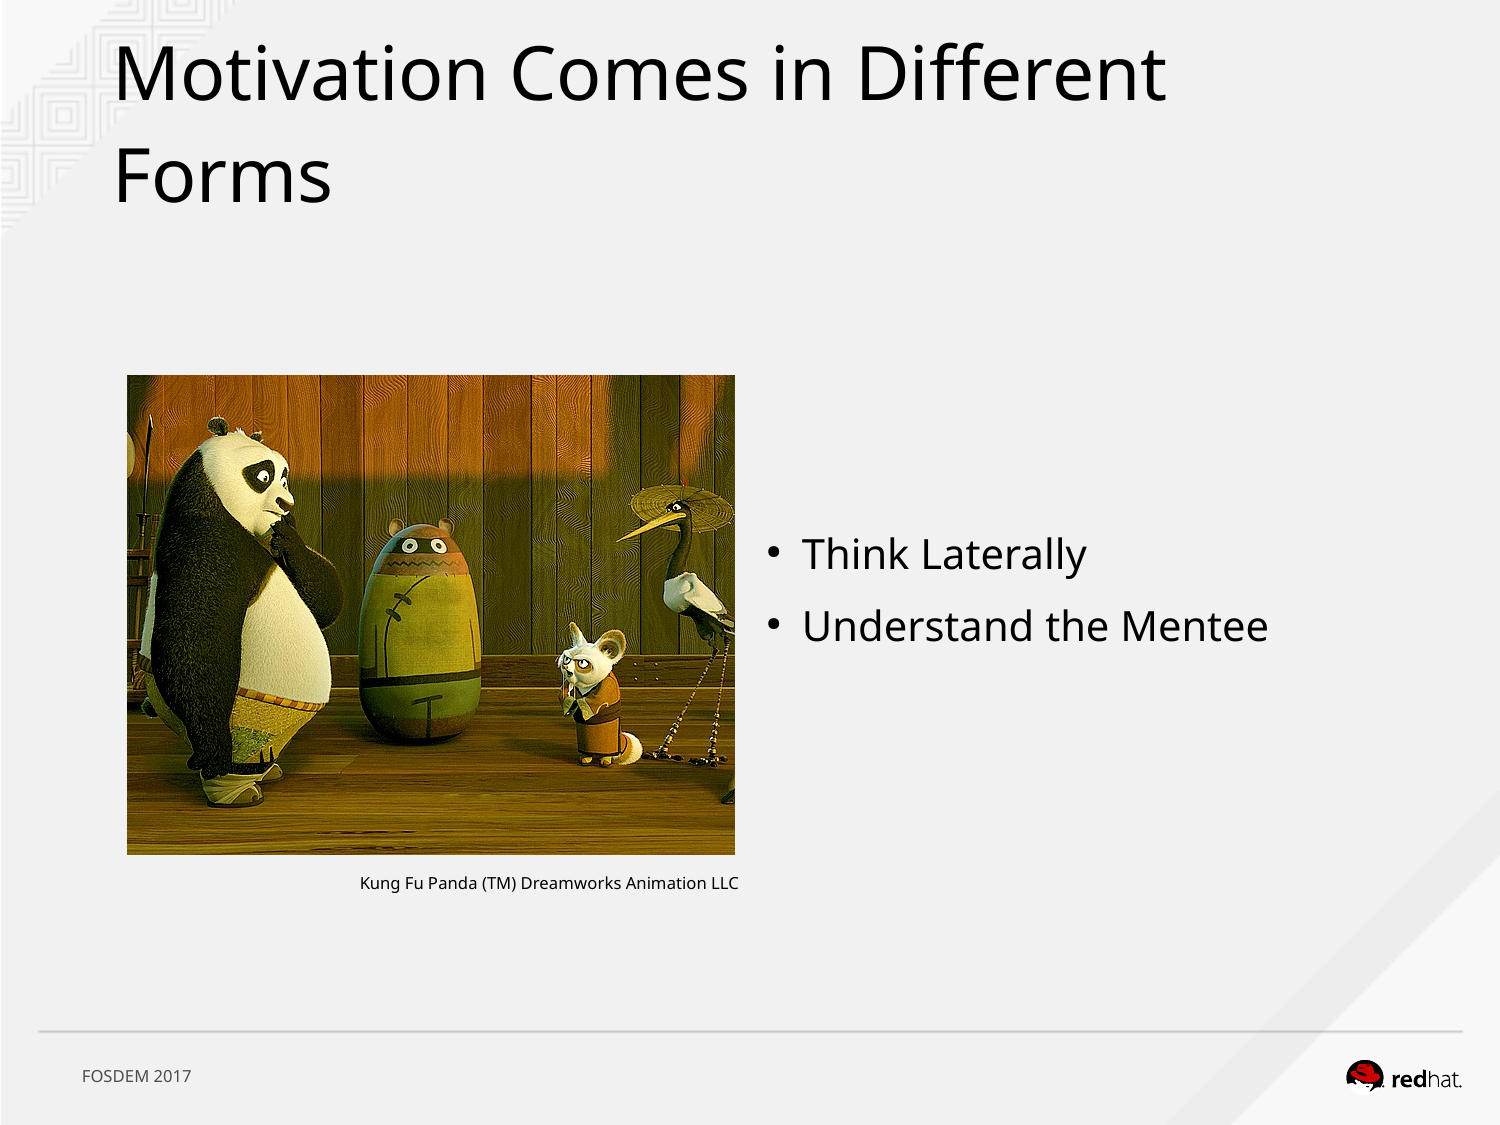

# Motivation Comes in Different Forms
Think Laterally
Understand the Mentee
Kung Fu Panda (TM) Dreamworks Animation LLC
FOSDEM 2017